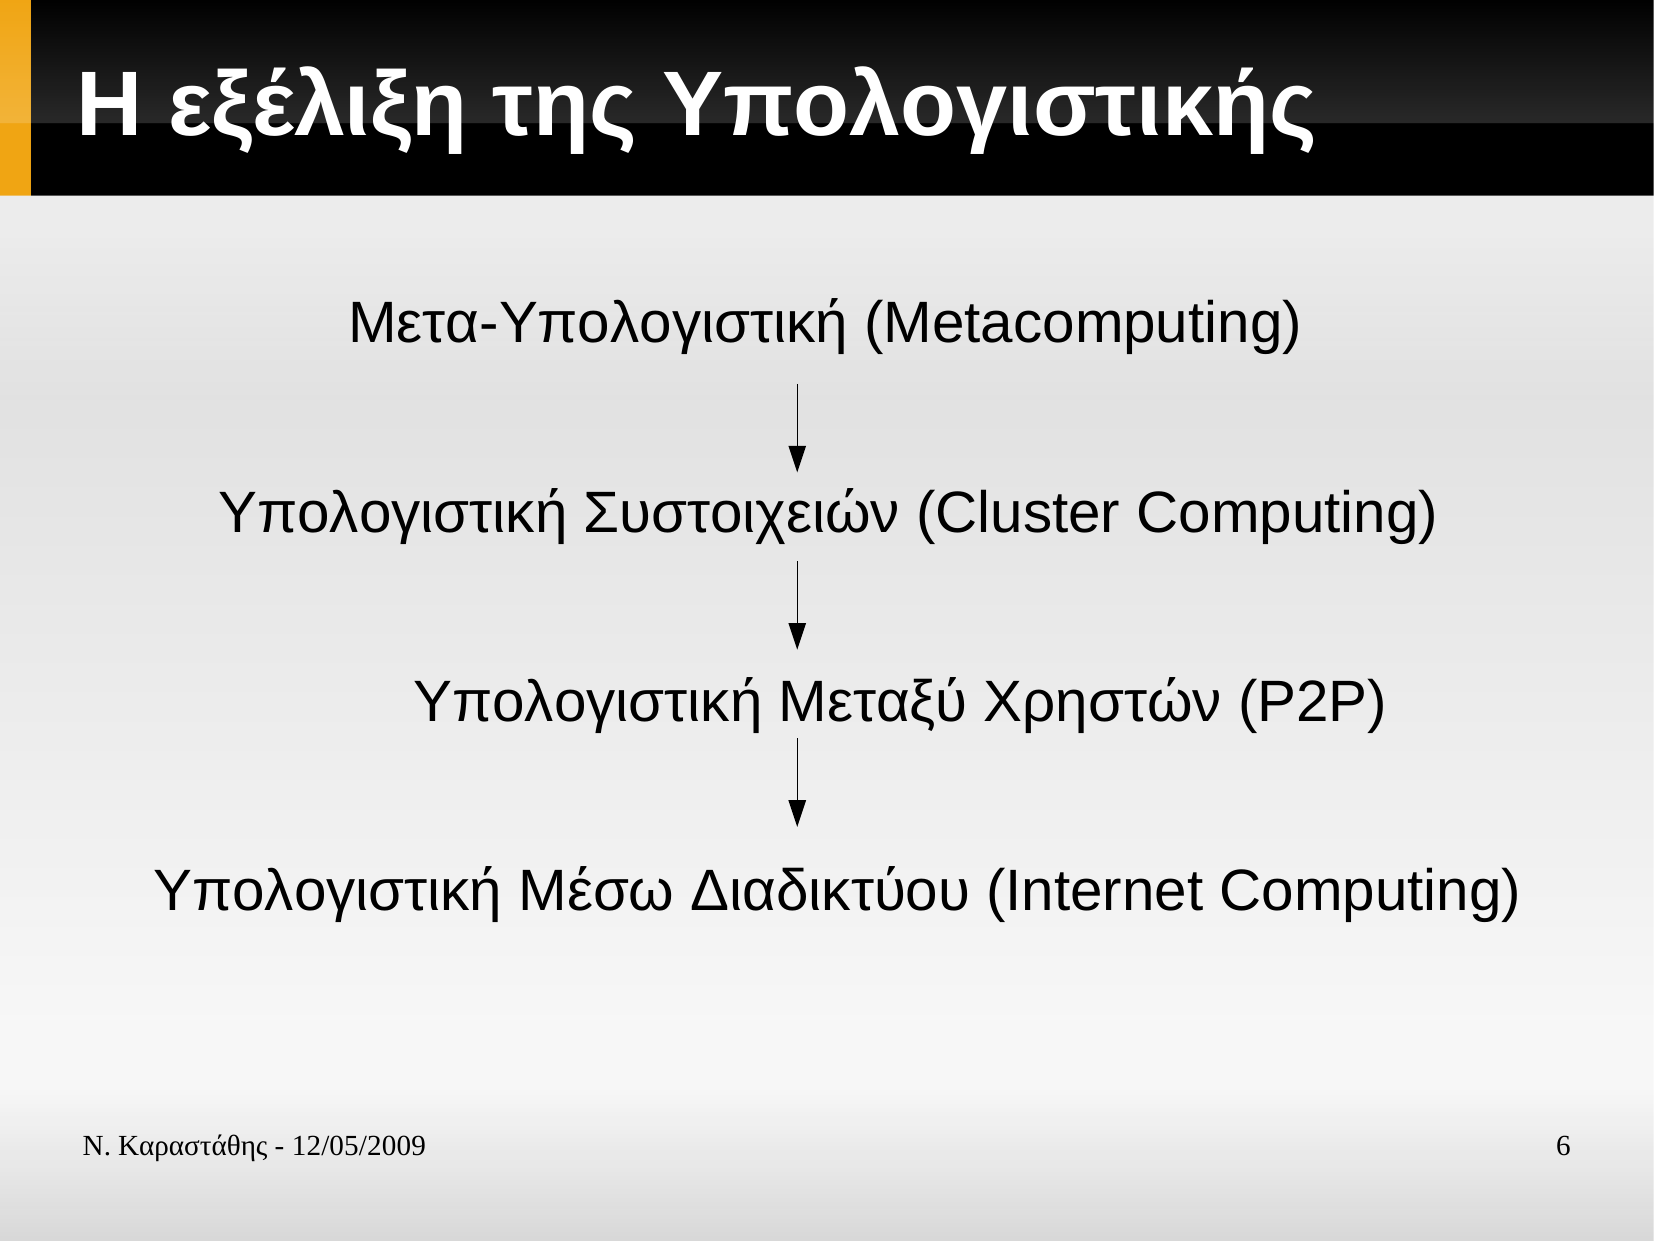

# Η εξέλιξη της Υπολογιστικής
 Μετα-Υπολογιστική (Metacomputing)
 Υπολογιστική Συστοιχειών (Cluster Computing)
 Υπολογιστική Μεταξύ Χρηστών (P2P)
Υπολογιστική Μέσω Διαδικτύου (Internet Computing)
Ν. Καραστάθης - 12/05/2009
6